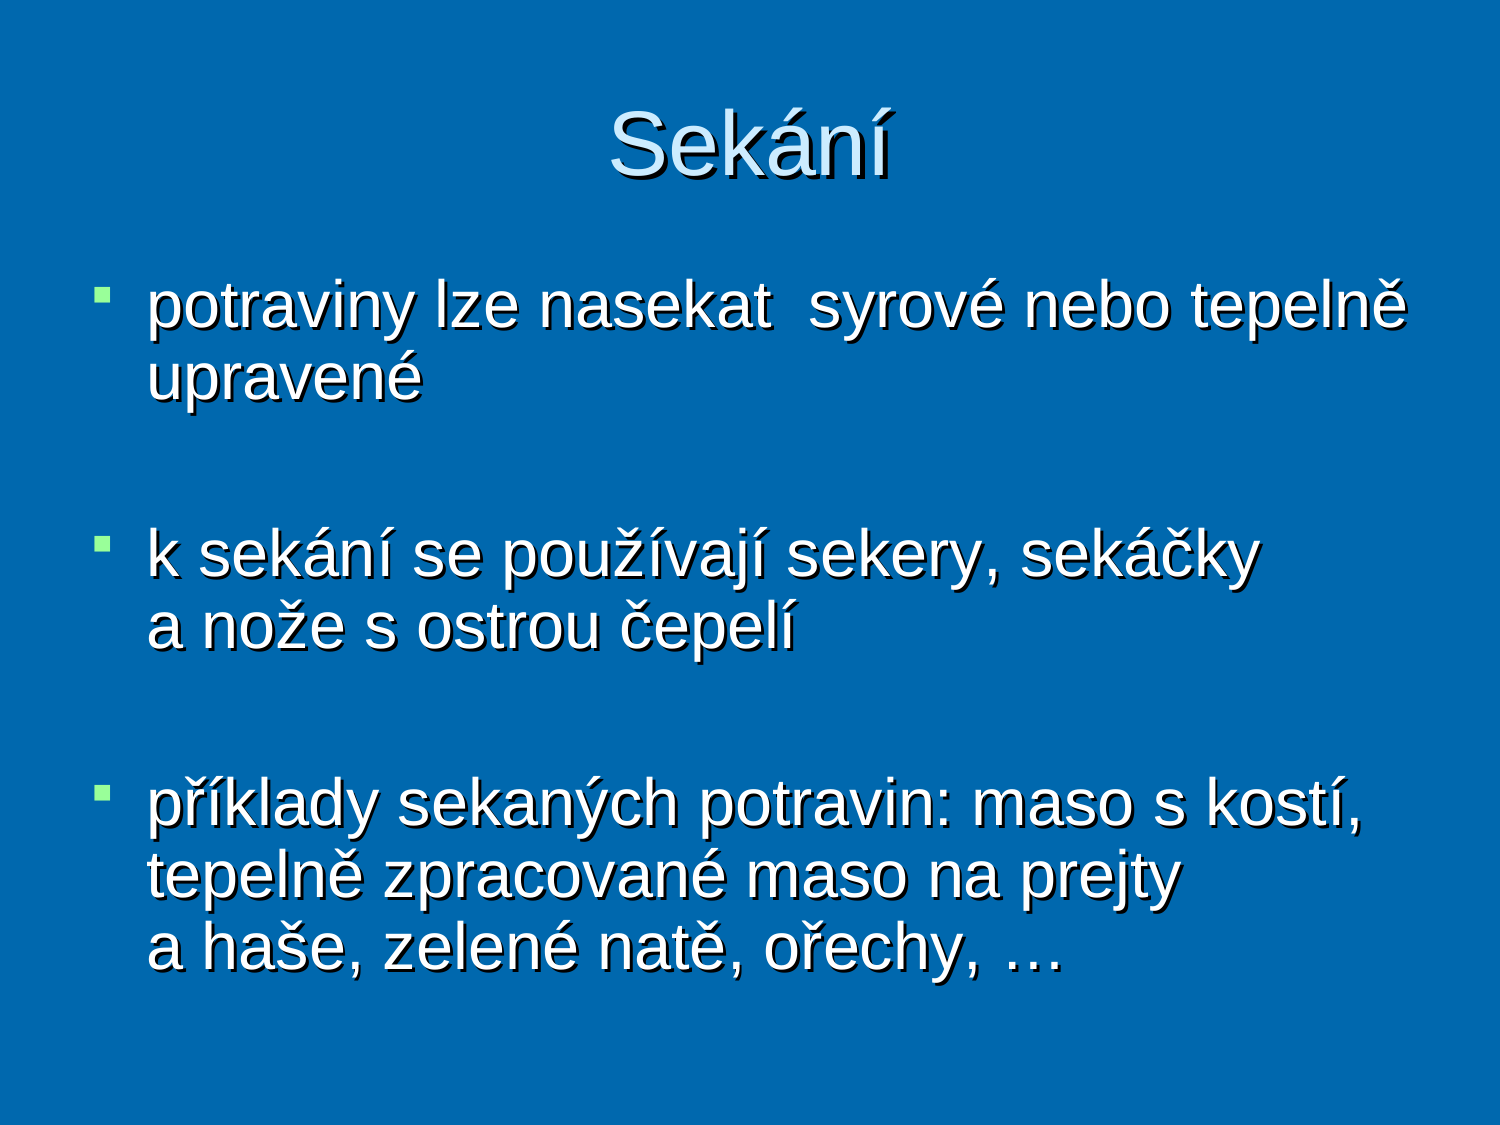

# Sekání
potraviny lze nasekat syrové nebo tepelně upravené
k sekání se používají sekery, sekáčky
a nože s ostrou čepelí
příklady sekaných potravin: maso s kostí, tepelně zpracované maso na prejty
a haše, zelené natě, ořechy, …